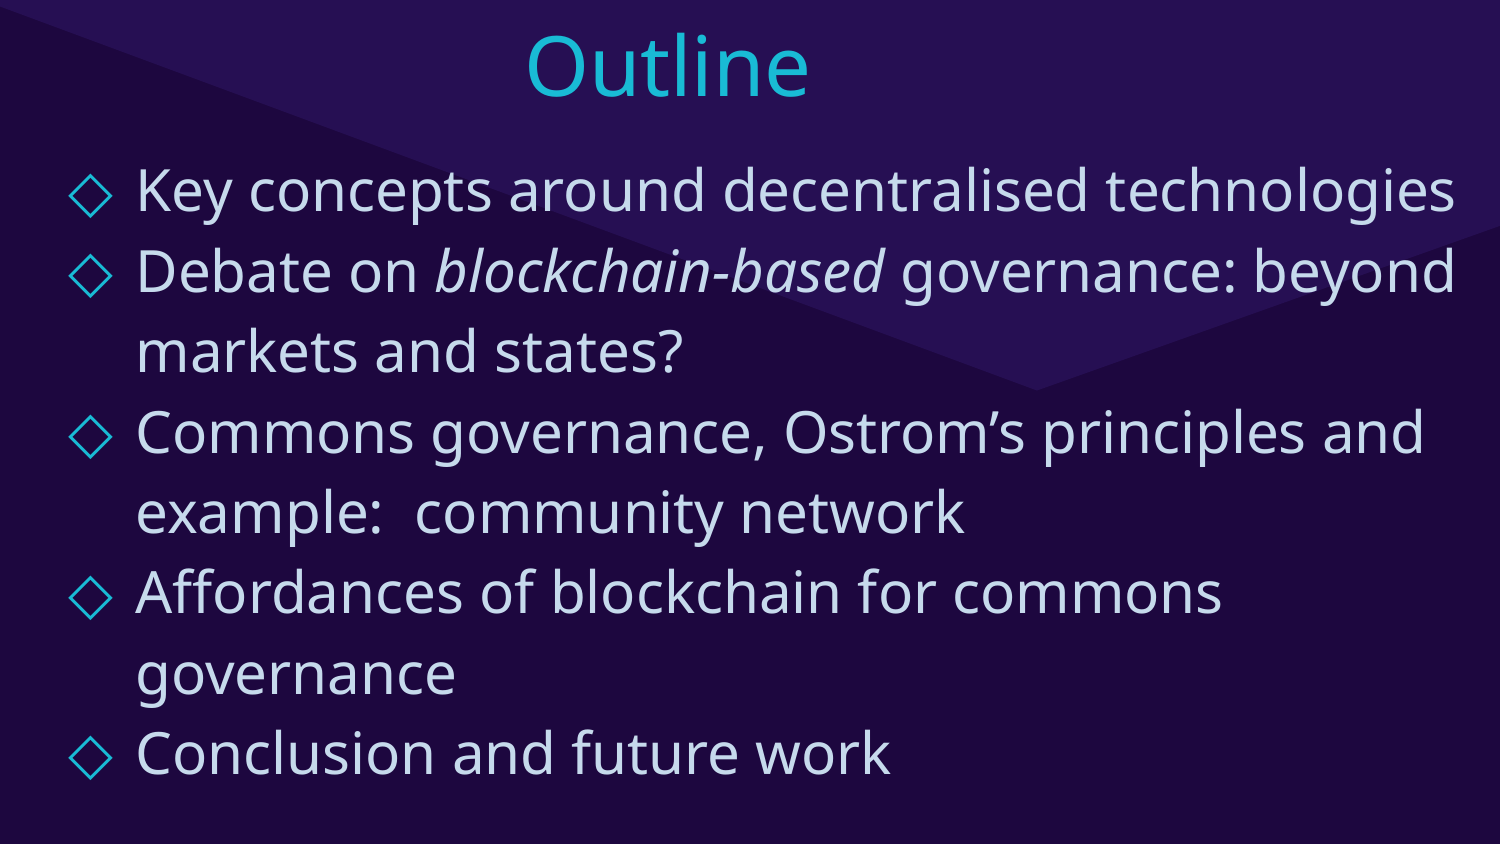

# Outline
Key concepts around decentralised technologies
Debate on blockchain-based governance: beyond markets and states?
Commons governance, Ostrom’s principles and example: community network
Affordances of blockchain for commons governance
Conclusion and future work